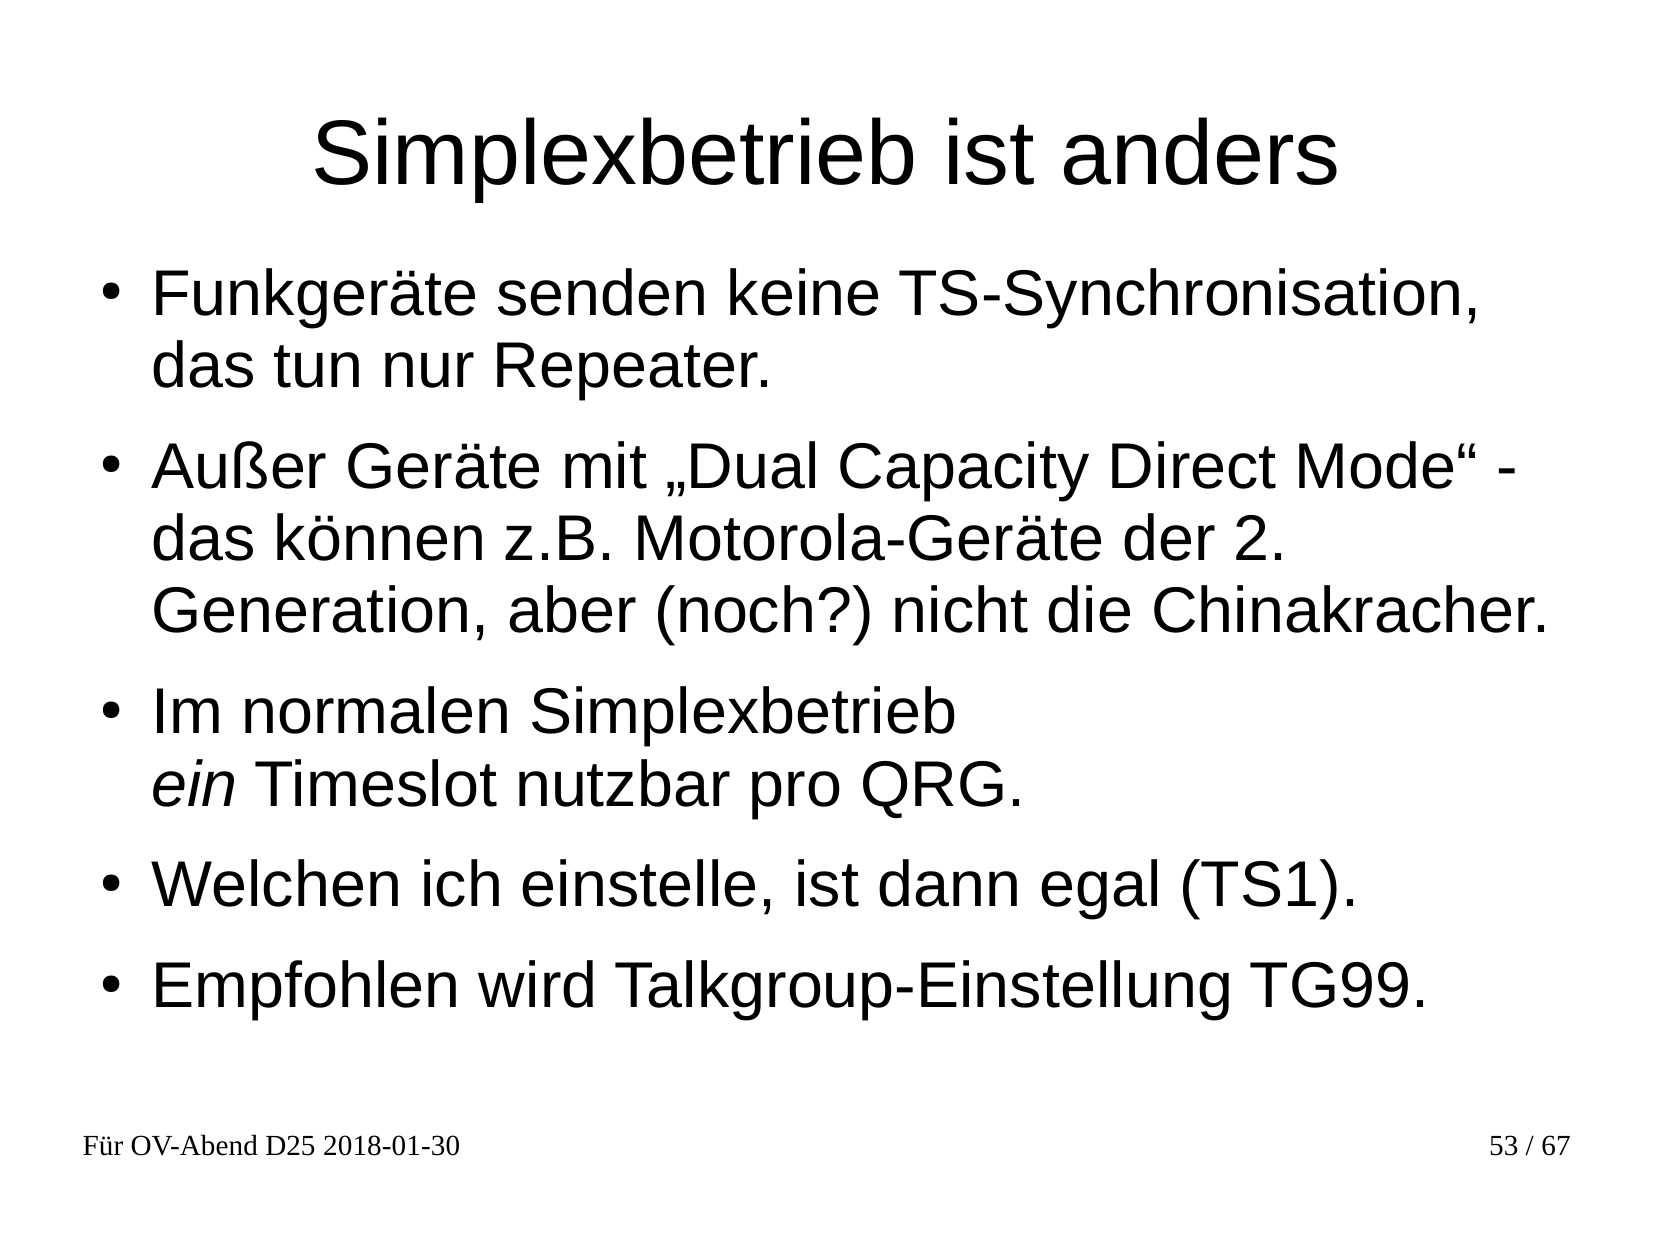

# Simplexbetrieb ist anders
Funkgeräte senden keine TS-Synchronisation, das tun nur Repeater.
Außer Geräte mit „Dual Capacity Direct Mode“ - das können z.B. Motorola-Geräte der 2. Generation, aber (noch?) nicht die Chinakracher.
Im normalen Simplexbetrieb
ein Timeslot nutzbar pro QRG.
Welchen ich einstelle, ist dann egal (TS1).
Empfohlen wird Talkgroup-Einstellung TG99.
53